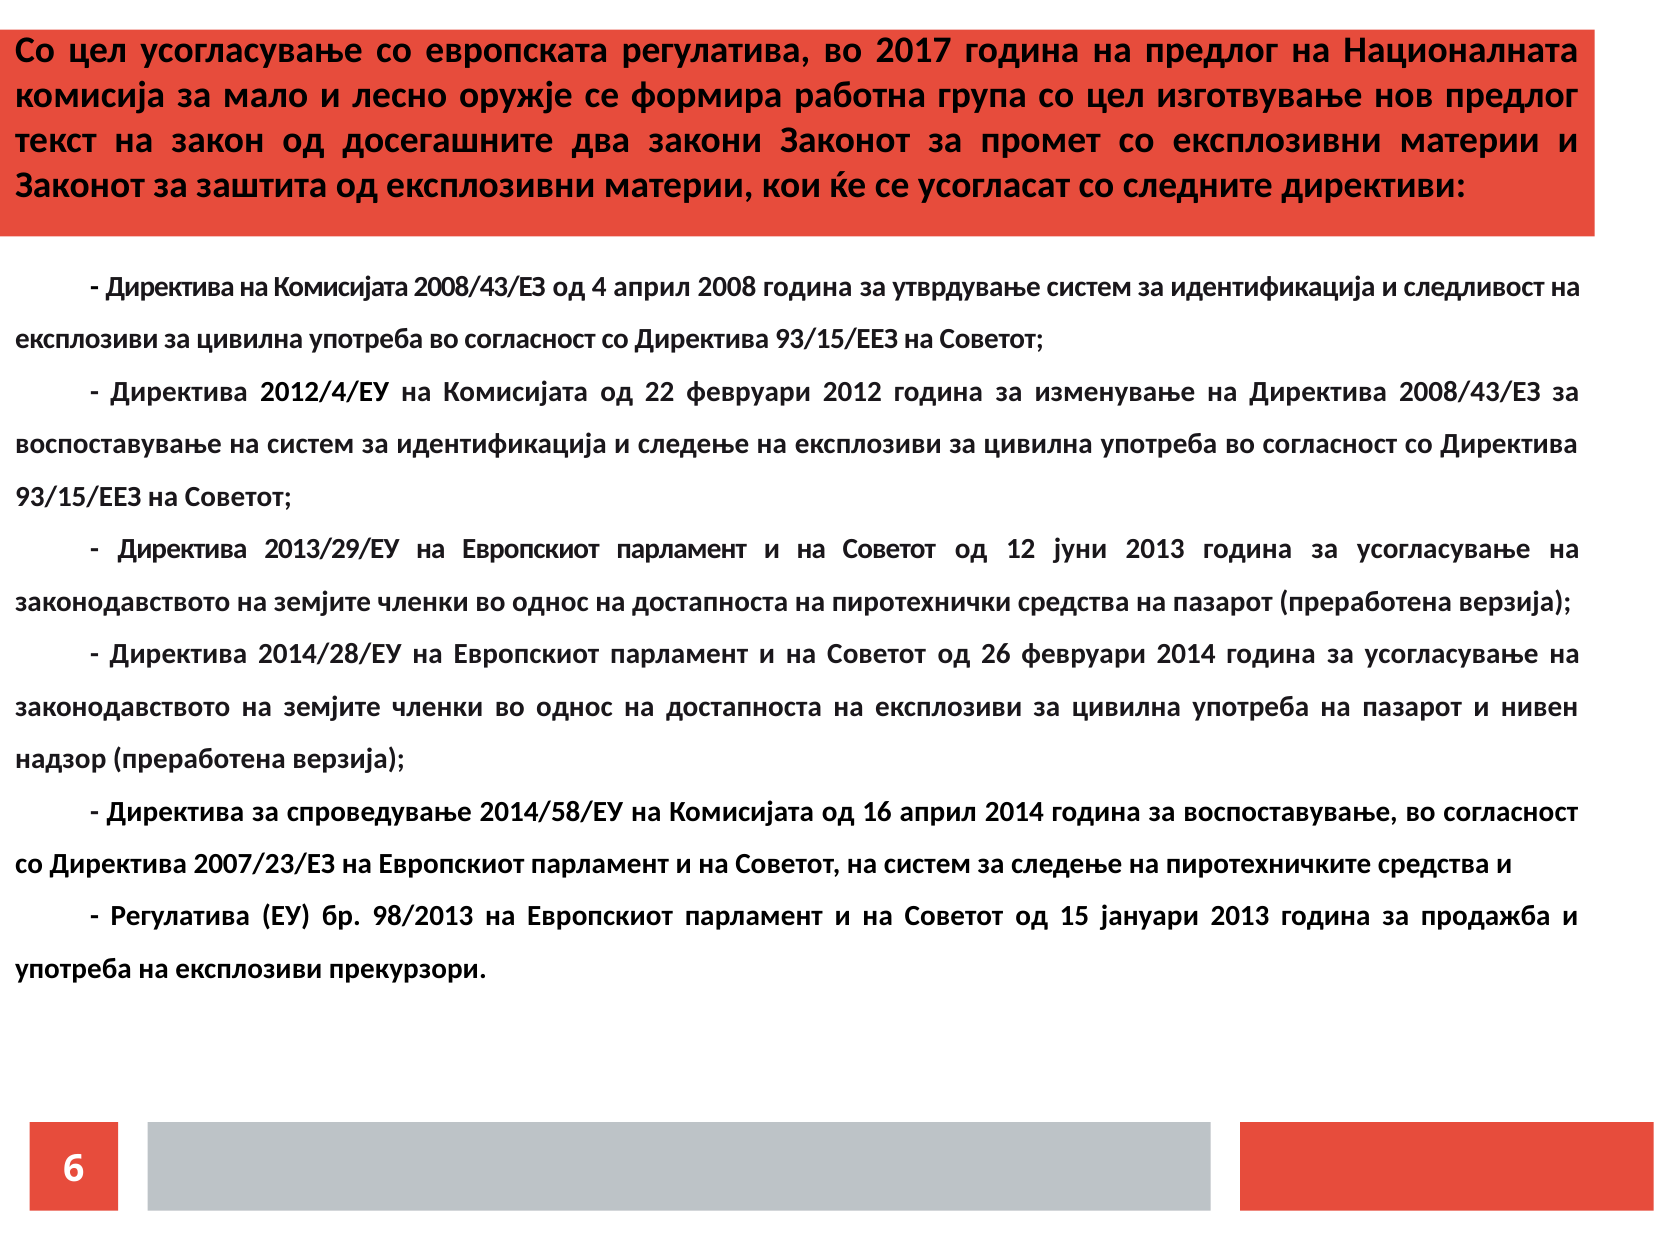

Со цел усогласување со европската регулатива, во 2017 година на предлог на Националната комисија за мало и лесно оружје се формира работна група со цел изготвување нов предлог текст на закон од досегашните два закони Законот за промет со експлозивни материи и Законот за заштита од експлозивни материи, кои ќе се усогласат со следните директиви:
	- Директива на Комисијата 2008/43/ЕЗ од 4 април 2008 година за утврдување систем за идентификација и следливост на експлозиви за цивилна употреба во согласност со Директива 93/15/ЕЕЗ на Советот;
	- Директива 2012/4/ЕУ на Комисијата од 22 февруари 2012 година за изменување на Директива 2008/43/ЕЗ за воспоставување на систем за идентификација и следење на експлозиви за цивилна употреба во согласност со Директива 93/15/ЕЕЗ на Советот;
	- Директива 2013/29/ЕУ на Европскиот парламент и на Советот од 12 јуни 2013 година за усогласување на законодавството на земјите членки во однос на достапноста на пиротехнички средства на пазарот (преработена верзија);
	- Директива 2014/28/ЕУ на Европскиот парламент и на Советот од 26 февруари 2014 година за усогласување на законодавството на земјите членки во однос на достапноста на експлозиви за цивилна употреба на пазарот и нивен надзор (преработена верзија);
	- Директива за спроведување 2014/58/ЕУ на Комисијата од 16 април 2014 година за воспоставување, во согласност со Директива 2007/23/ЕЗ на Европскиот парламент и на Советот, на систем за следење на пиротехничките средства и
	- Регулатива (ЕУ) бр. 98/2013 на Европскиот парламент и на Советот од 15 јануари 2013 година за продажба и употреба на експлозиви прекурзори.
6